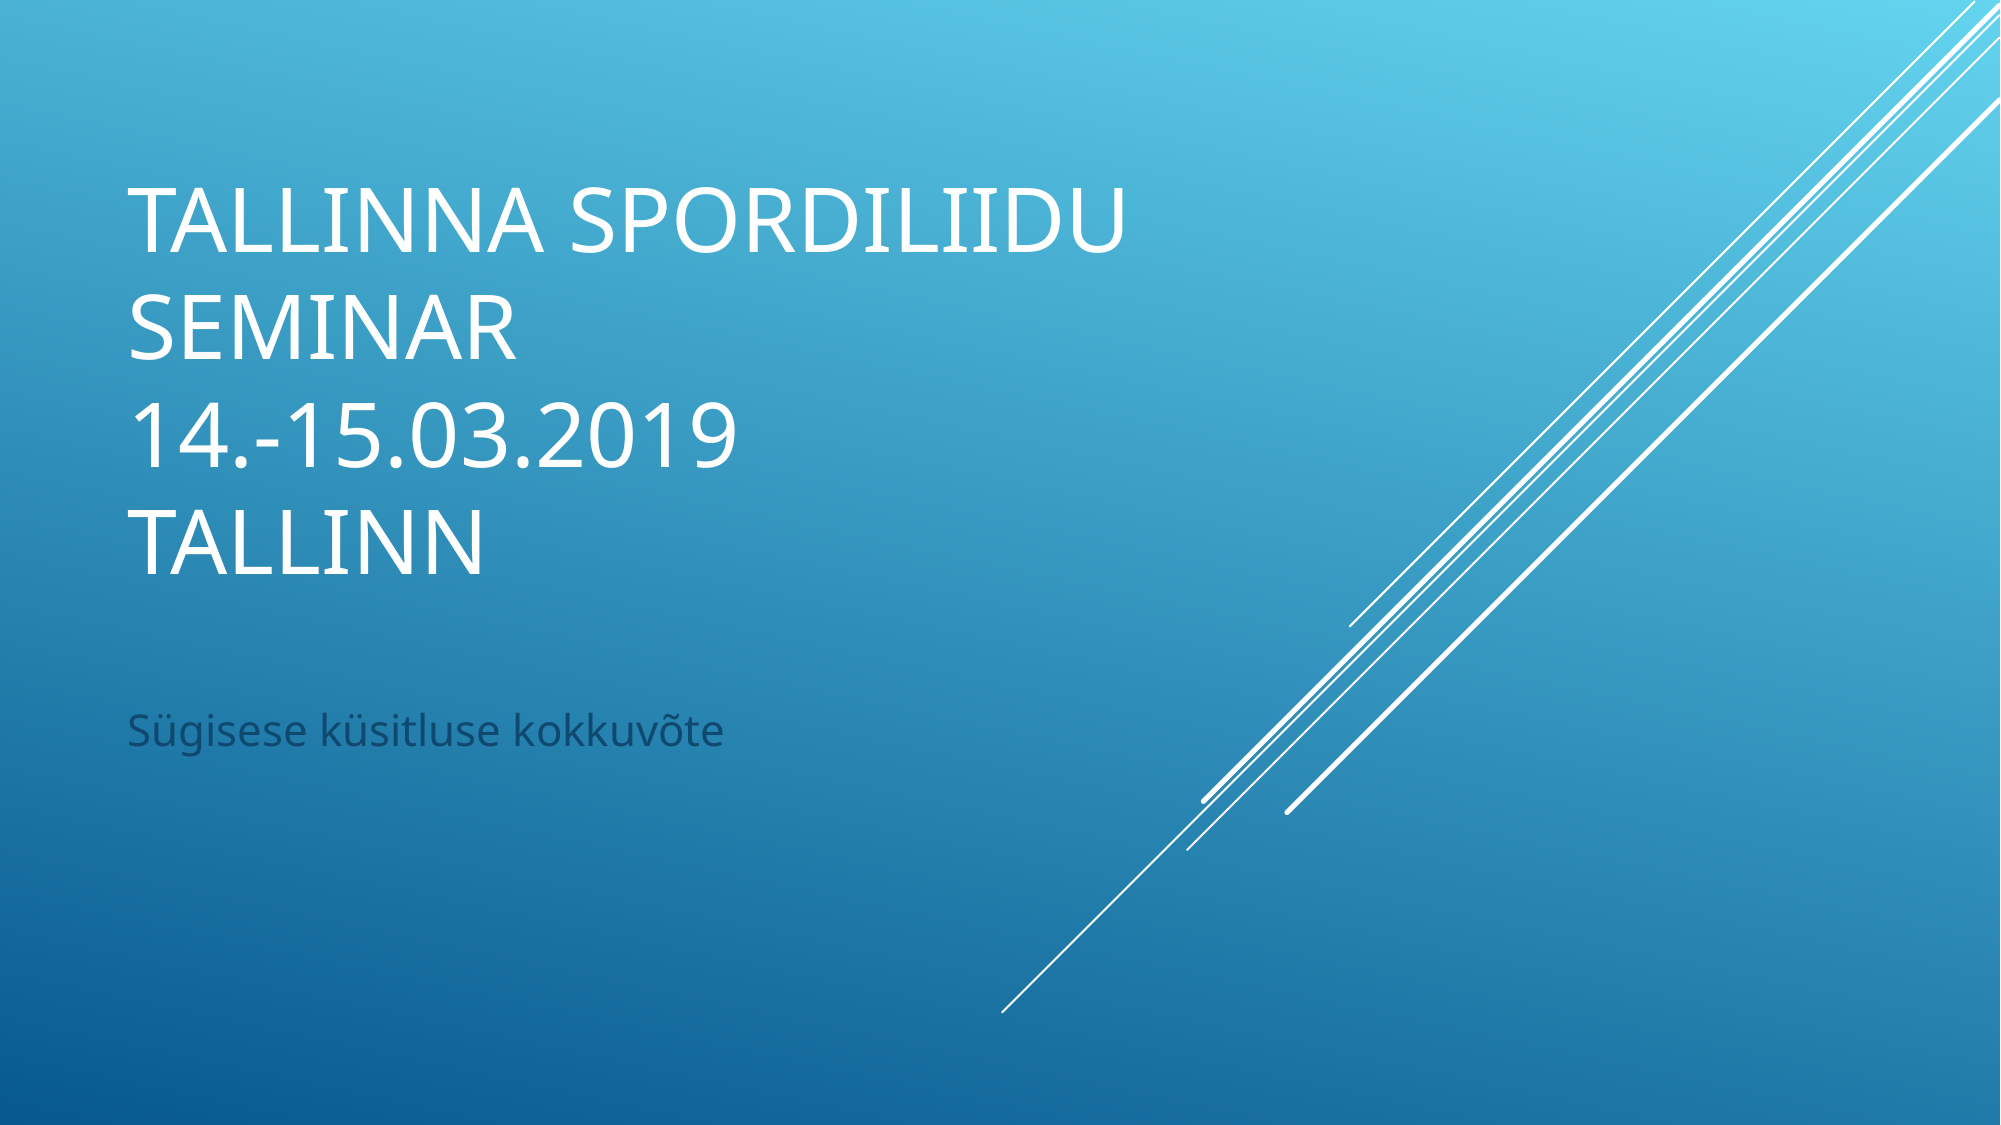

# TALLINNA SPORDILIIDU SEMINAR 14.-15.03.2019 tallinn
Sügisese küsitluse kokkuvõte